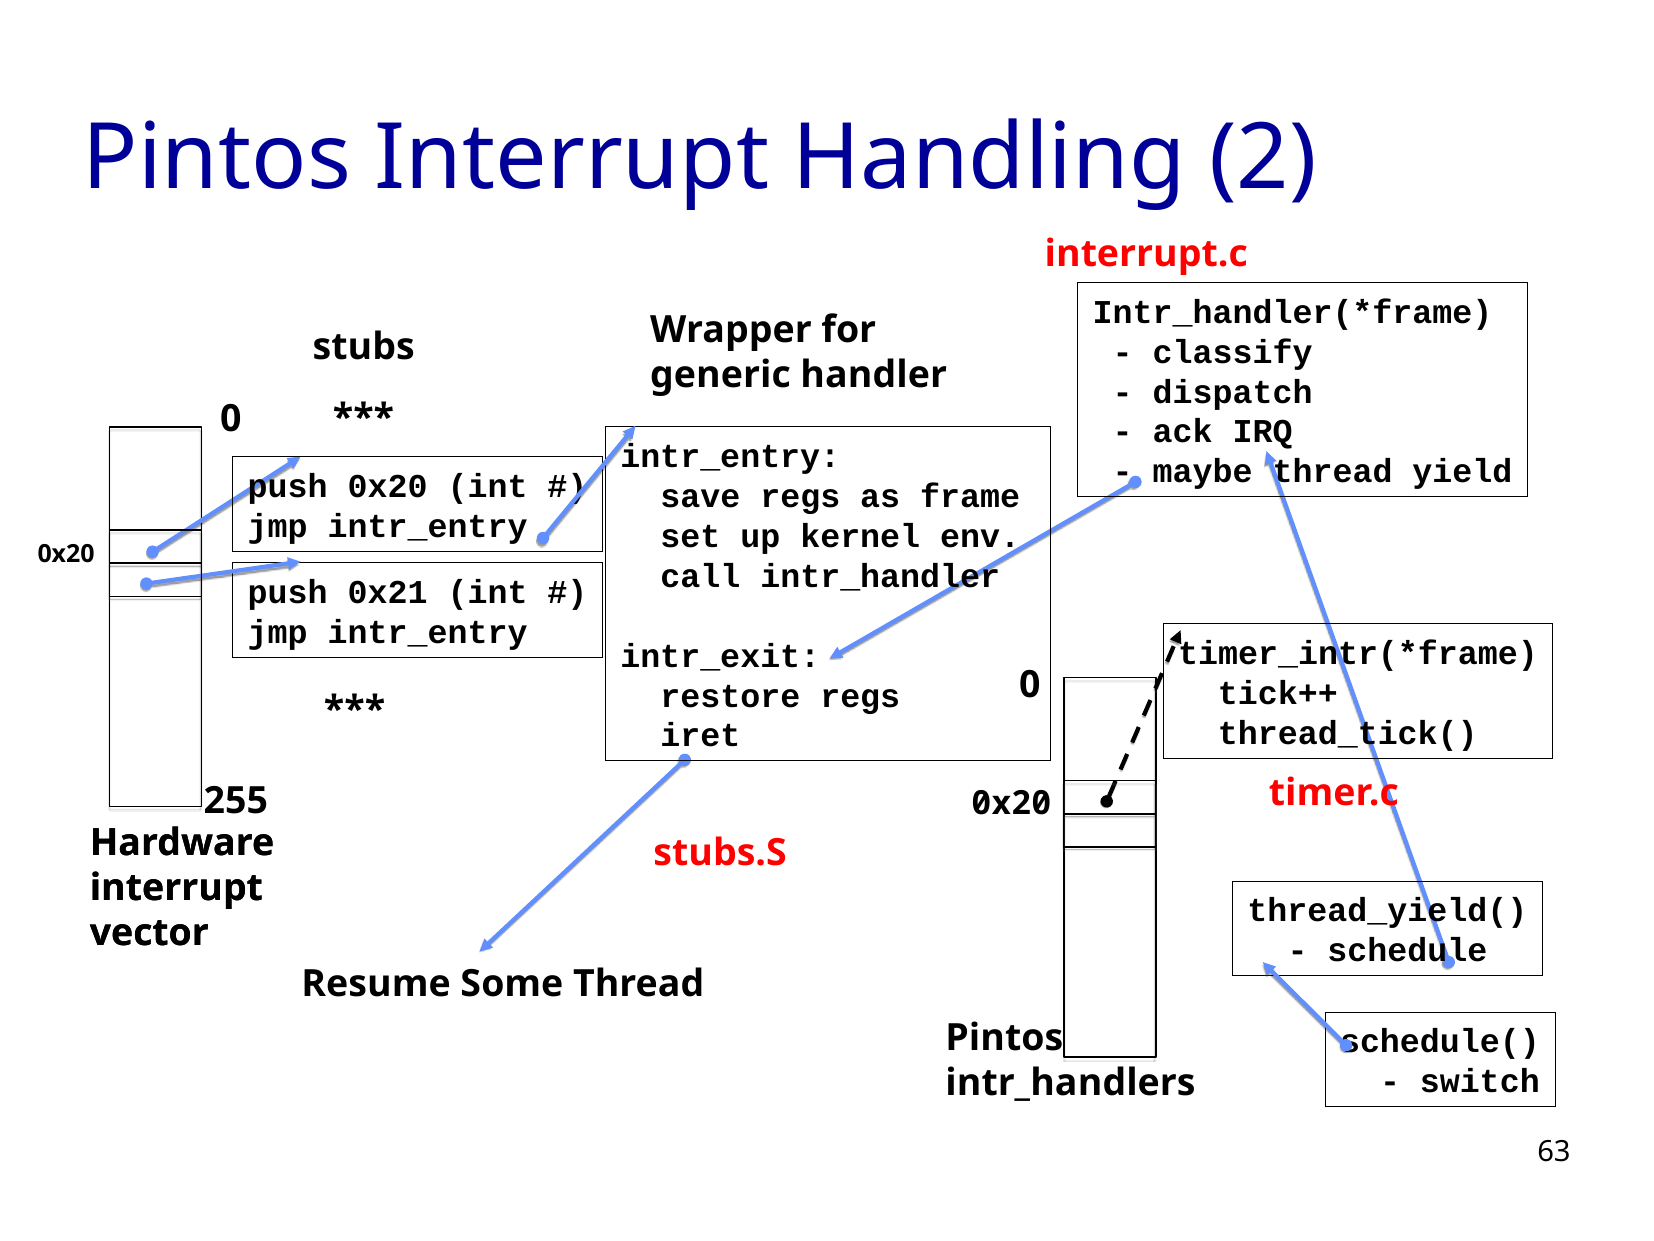

# Pintos Interrupt Handling (2)
interrupt.c
Intr_handler(*frame)
 - classify
 - dispatch
 - ack IRQ
 - maybe thread yield
Wrapper for generic handler
stubs
***
0
intr_entry:
 save regs as frame
 set up kernel env.
 call intr_handler
intr_exit:
 restore regs
 iret
push 0x20 (int #)
jmp intr_entry
0x20
push 0x21 (int #)
jmp intr_entry
timer_intr(*frame)
 tick++
 thread_tick()
0
0x20
Pintos intr_handlers
***
timer.c
255
Hardware interrupt vector
Hardware interrupt vector
stubs.S
thread_yield()
 - schedule
Resume Some Thread
schedule()
 - switch
63